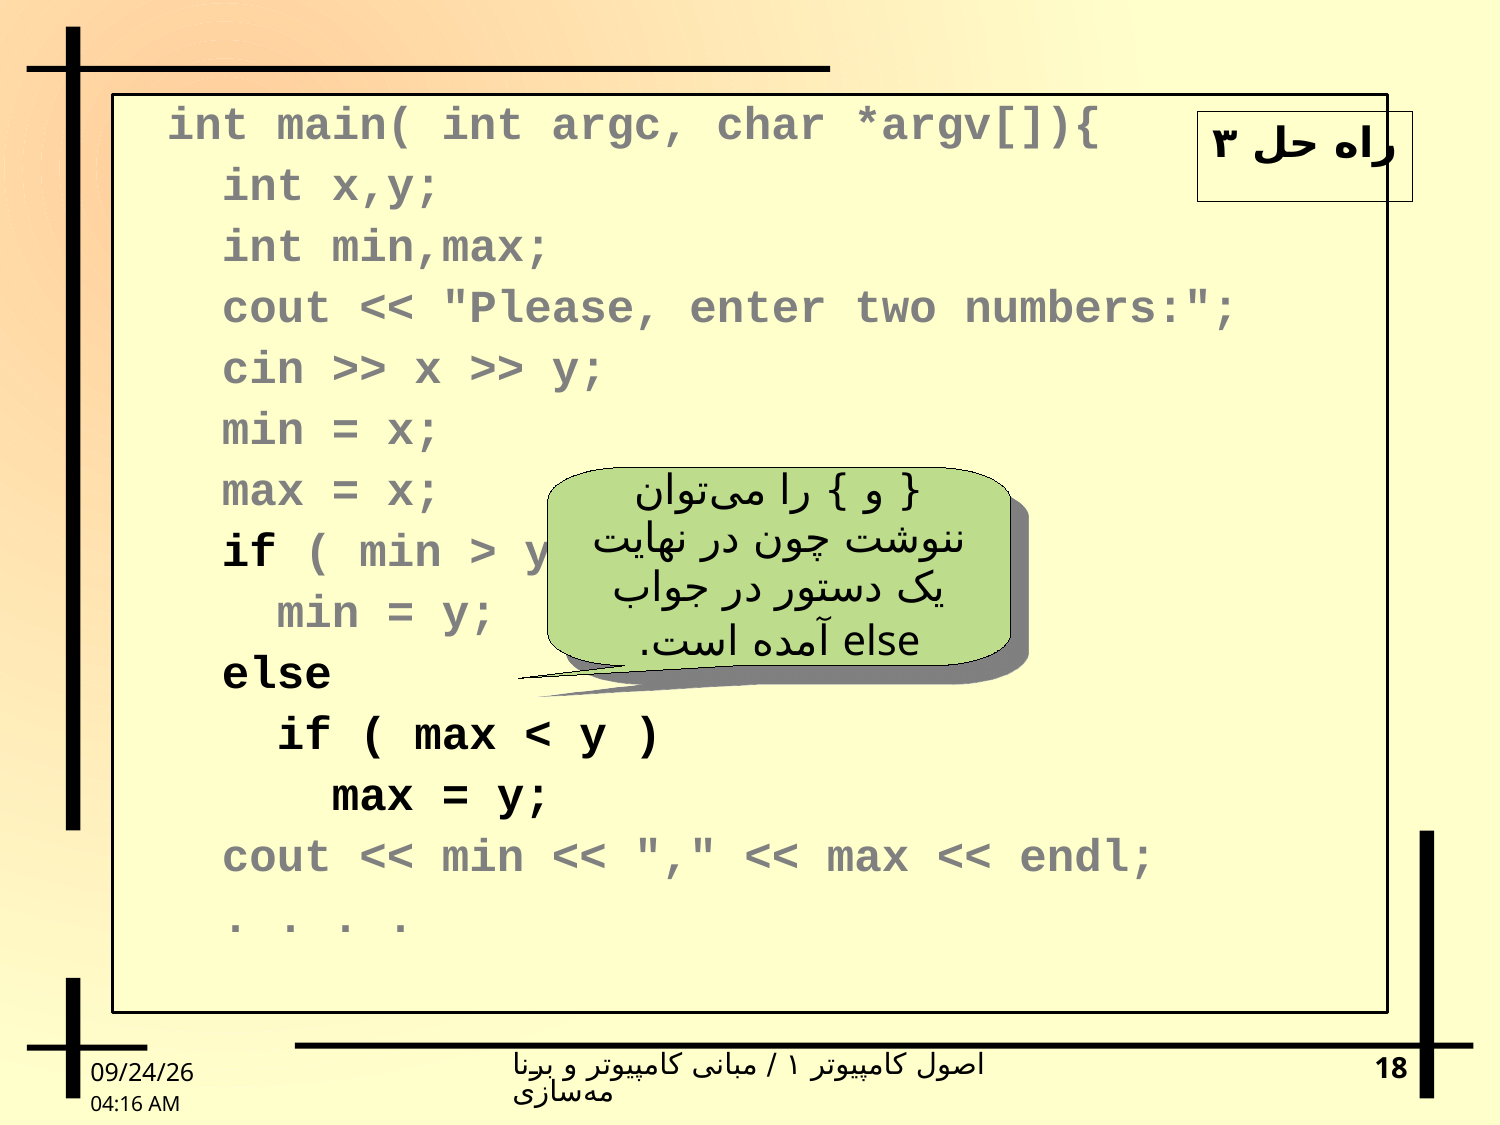

# int main( int argc, char *argv[]){
 int x,y;
 int min,max;
 cout << "Please, enter two numbers:";
 cin >> x >> y;
 min = x;
 max = x;
 if ( min > y )
 min = y;
 else
 if ( max < y )
 max = y;
 cout << min << "," << max << endl;
 . . . .
راه حل ۳
{ و } را می‌توان ننوشت چون در نهایت یک دستور در جواب else آمده است.
اصول کامپیوتر ۱ / مبانی کامپیوتر و برنامه‌سازی
18